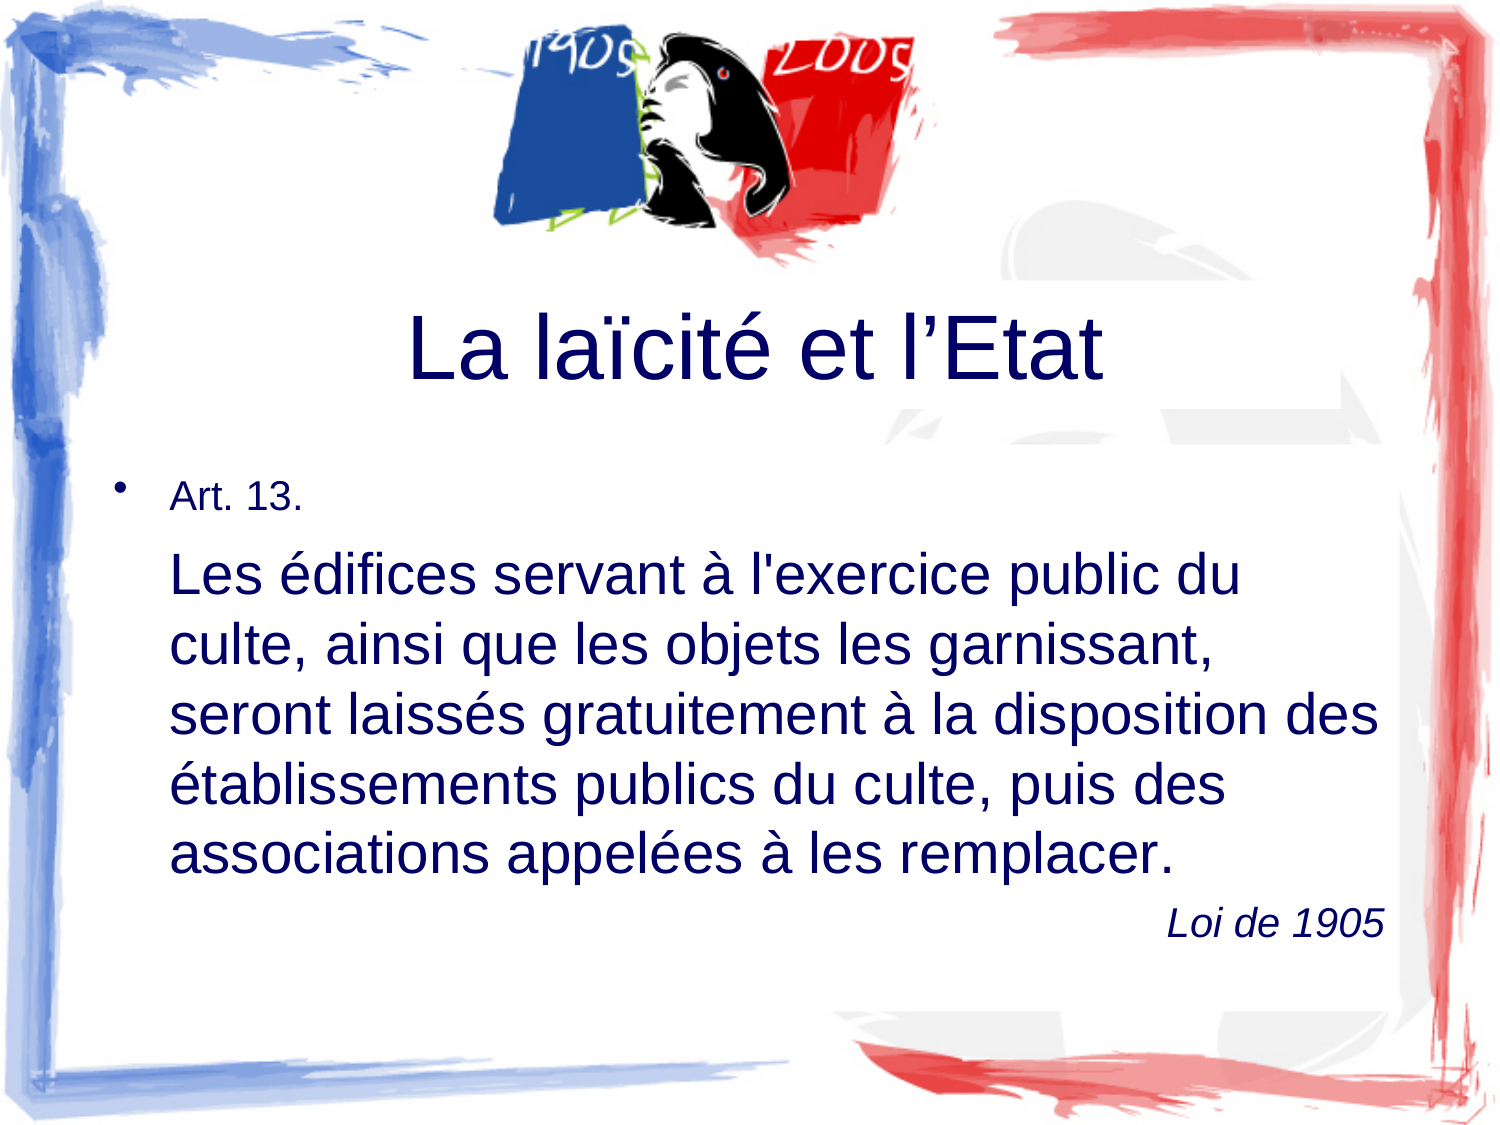

# La laïcité et l’Etat
Art. 13.
	Les édifices servant à l'exercice public du culte, ainsi que les objets les garnissant, seront laissés gratuitement à la disposition des établissements publics du culte, puis des associations appelées à les remplacer.
Loi de 1905